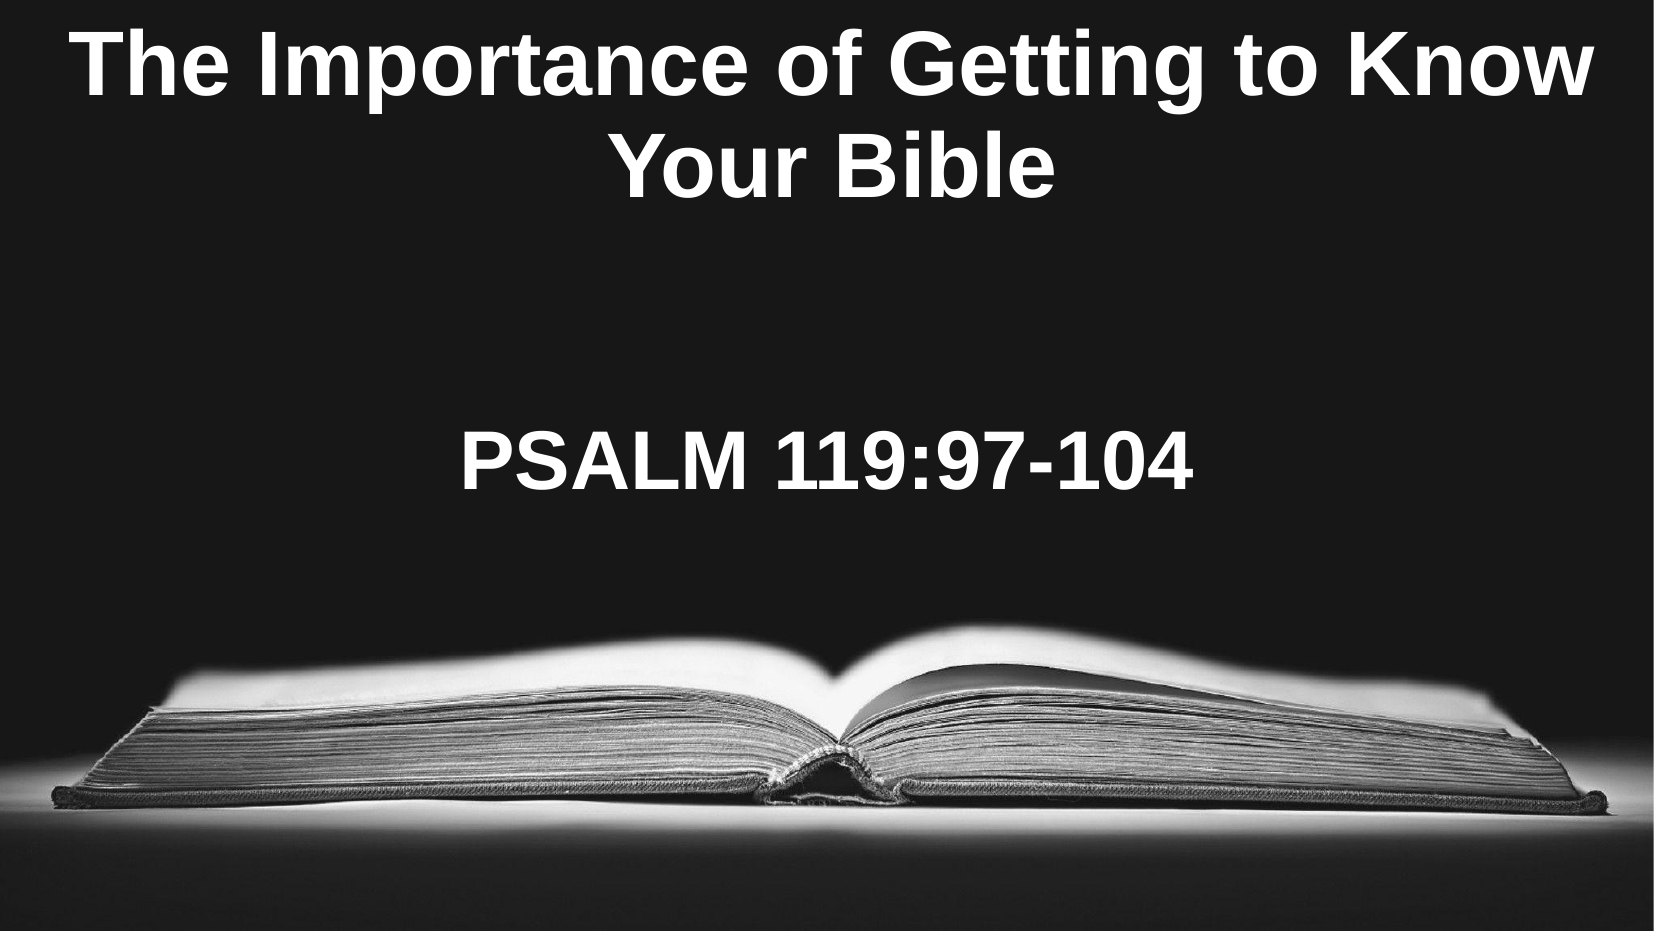

# The Importance of Getting to Know Your Bible
PSALM 119:97-104